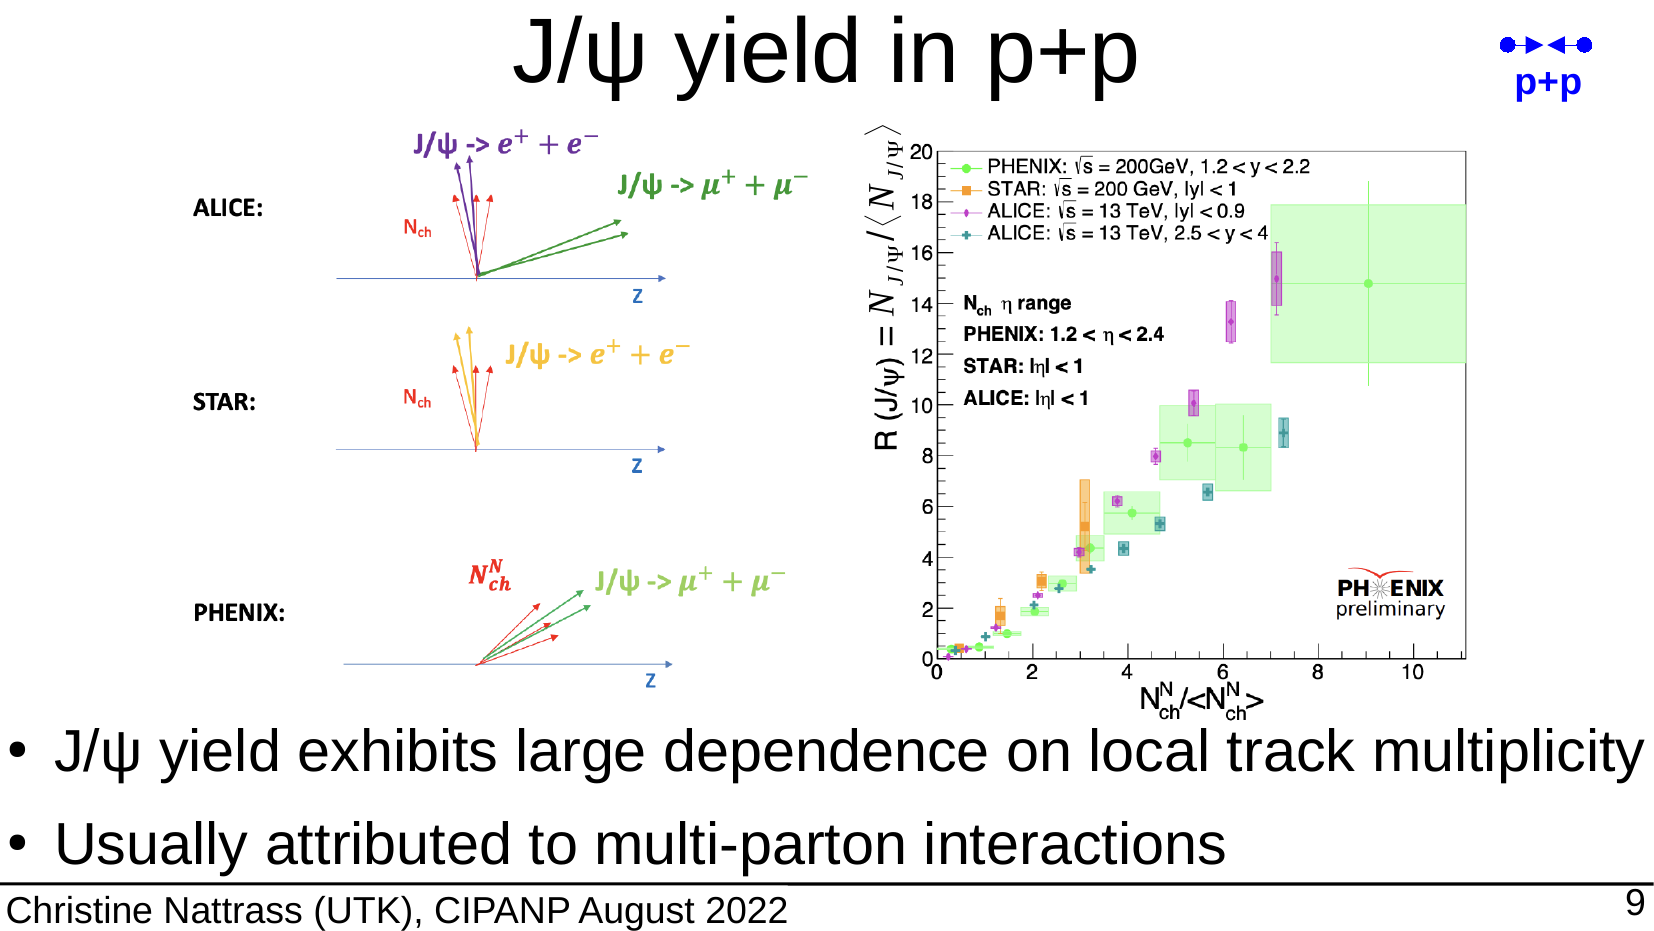

# J/ψ yield in p+p
p+p
=
J/ψ yield exhibits large dependence on local track multiplicity
Usually attributed to multi-parton interactions